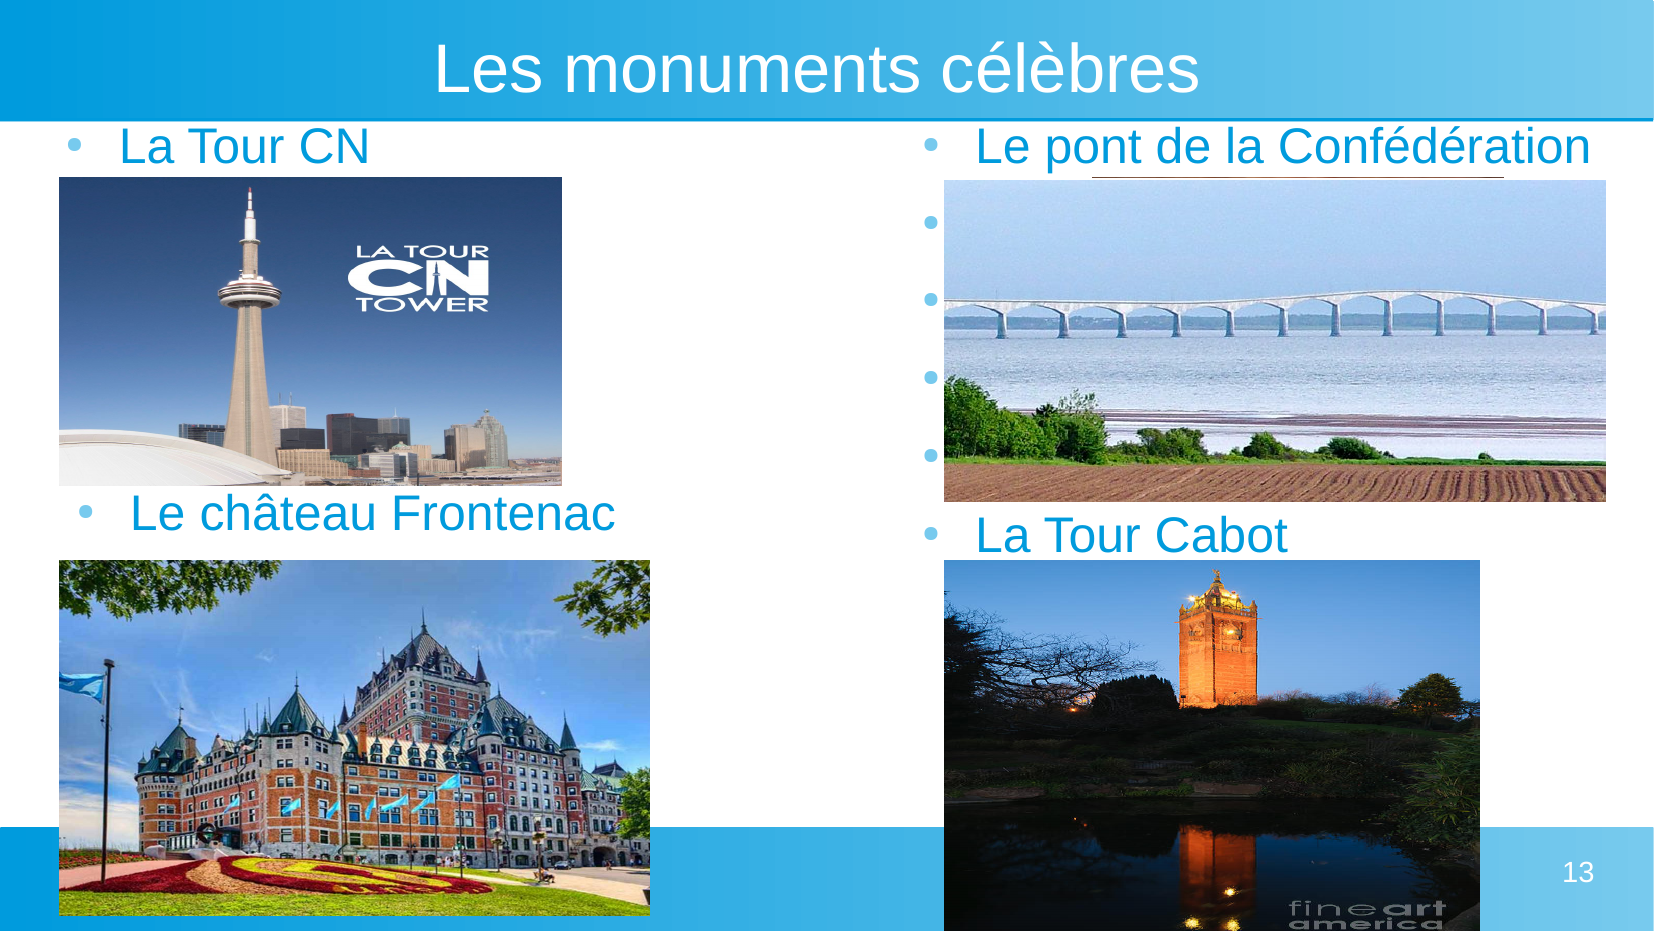

# Les monuments célèbres
La Tour CN
Le pont de la Confédération
La Tour Cabot
Le château Frontenac
13